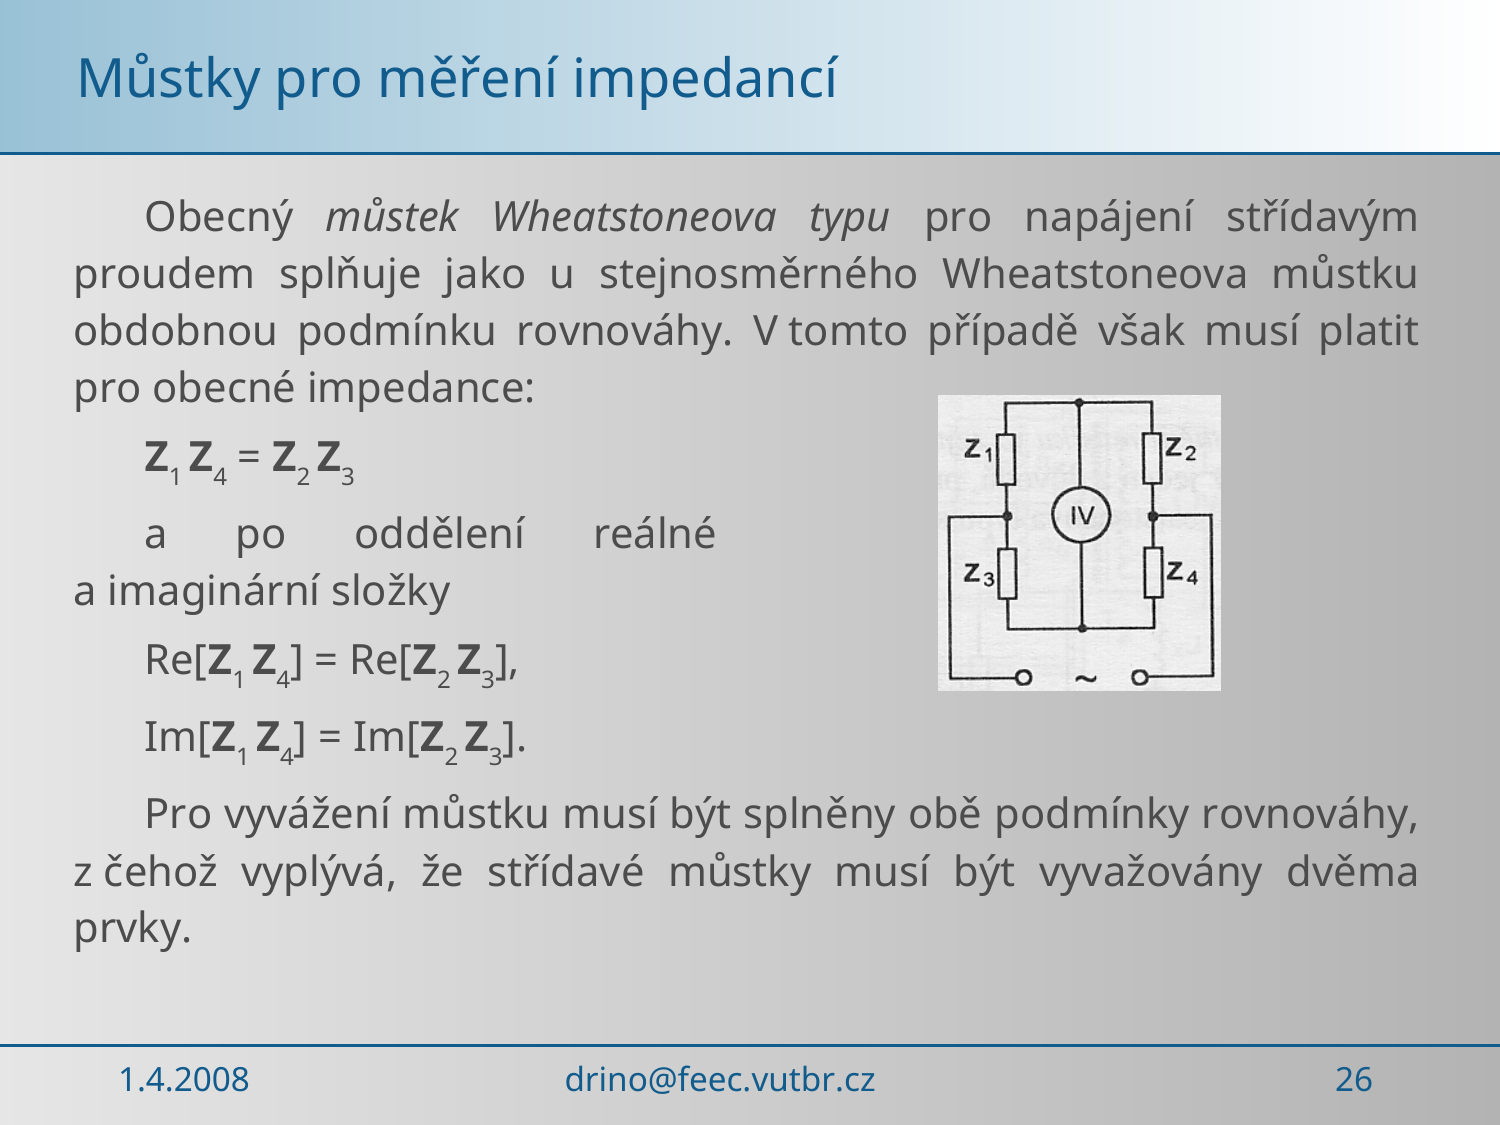

# Můstky pro měření impedancí
Obecný můstek Wheatstoneova typu pro napájení střídavým proudem splňuje jako u stejnosměrného Wheatstoneova můstku obdobnou podmínku rovnováhy. V tomto případě však musí platit pro obecné impedance:
Z1 Z4 = Z2 Z3
a po oddělení reálné a imaginární složky
Re[Z1 Z4] = Re[Z2 Z3],
Im[Z1 Z4] = Im[Z2 Z3].
Pro vyvážení můstku musí být splněny obě podmínky rovnováhy, z čehož vyplývá, že střídavé můstky musí být vyvažovány dvěma prvky.
1.4.2008
drino@feec.vutbr.cz